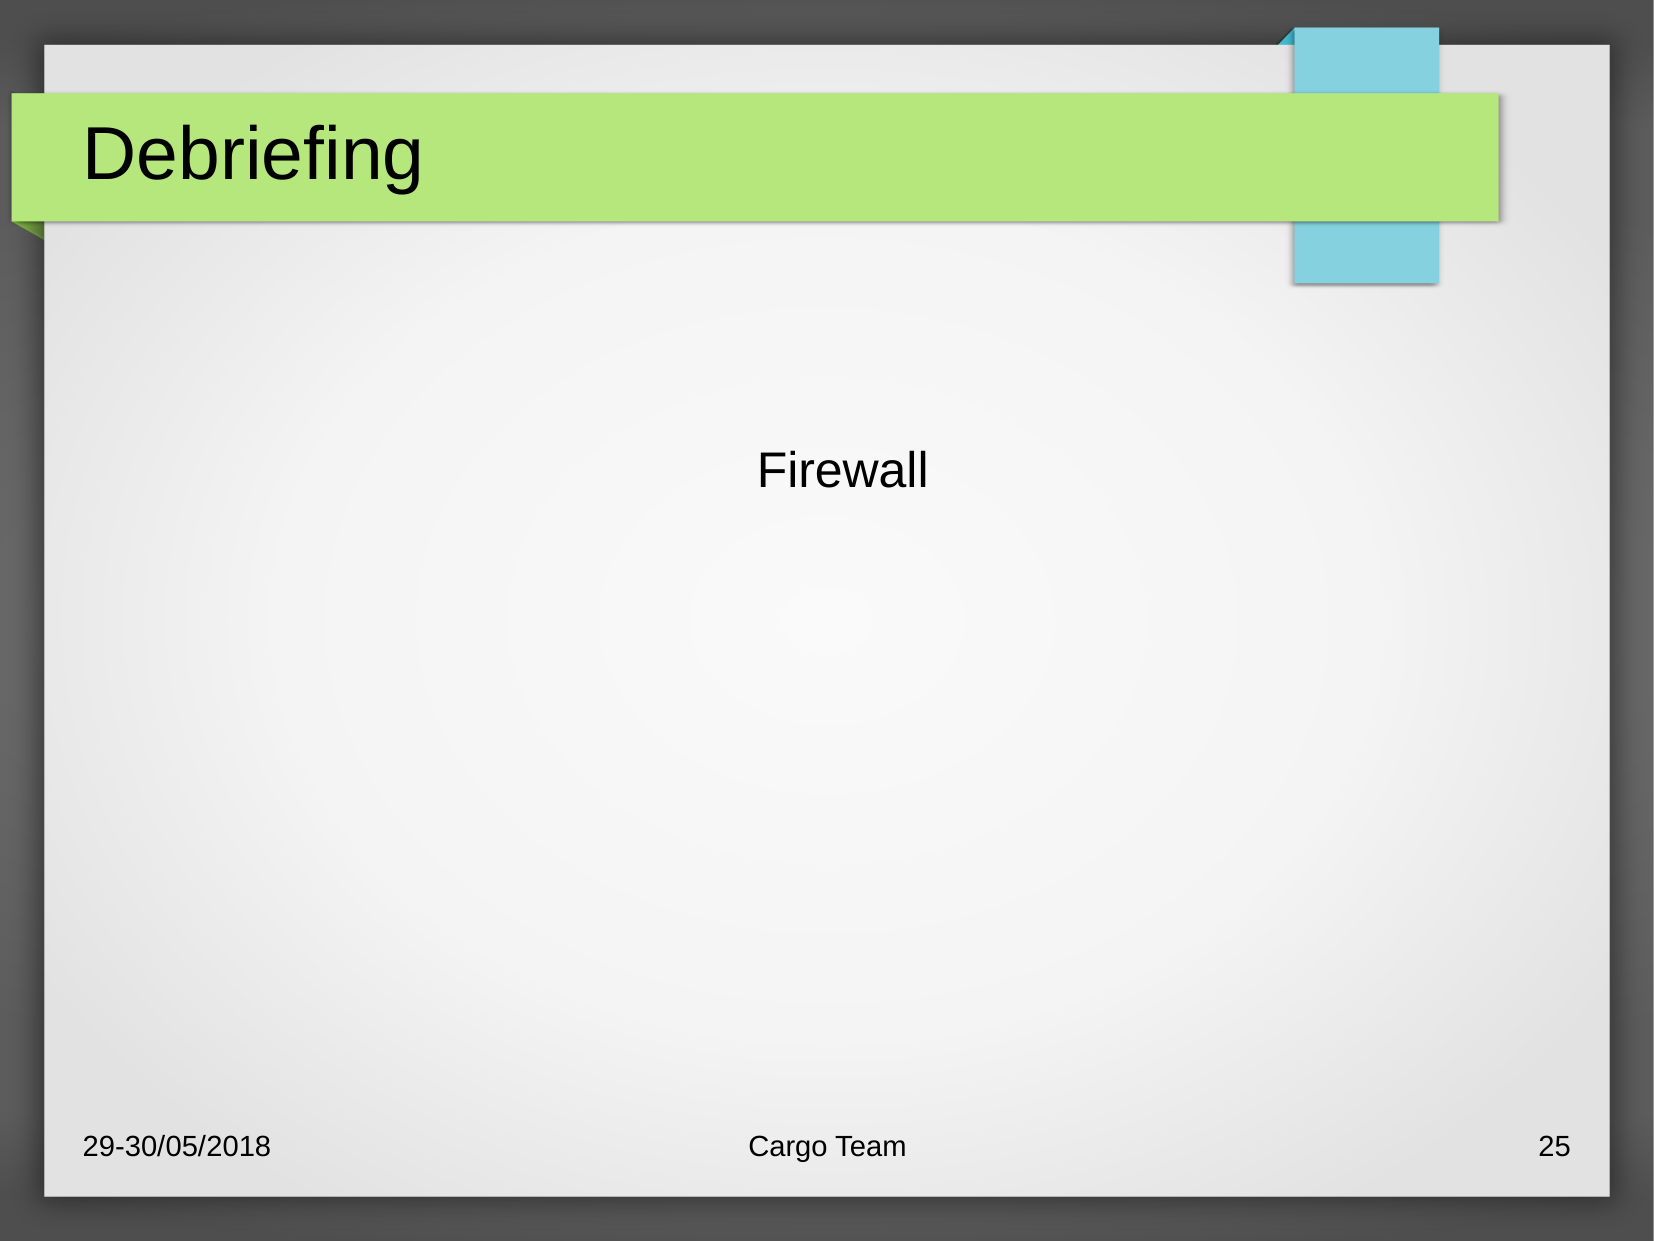

# Debriefing
Firewall
29-30/05/2018
Cargo Team
25